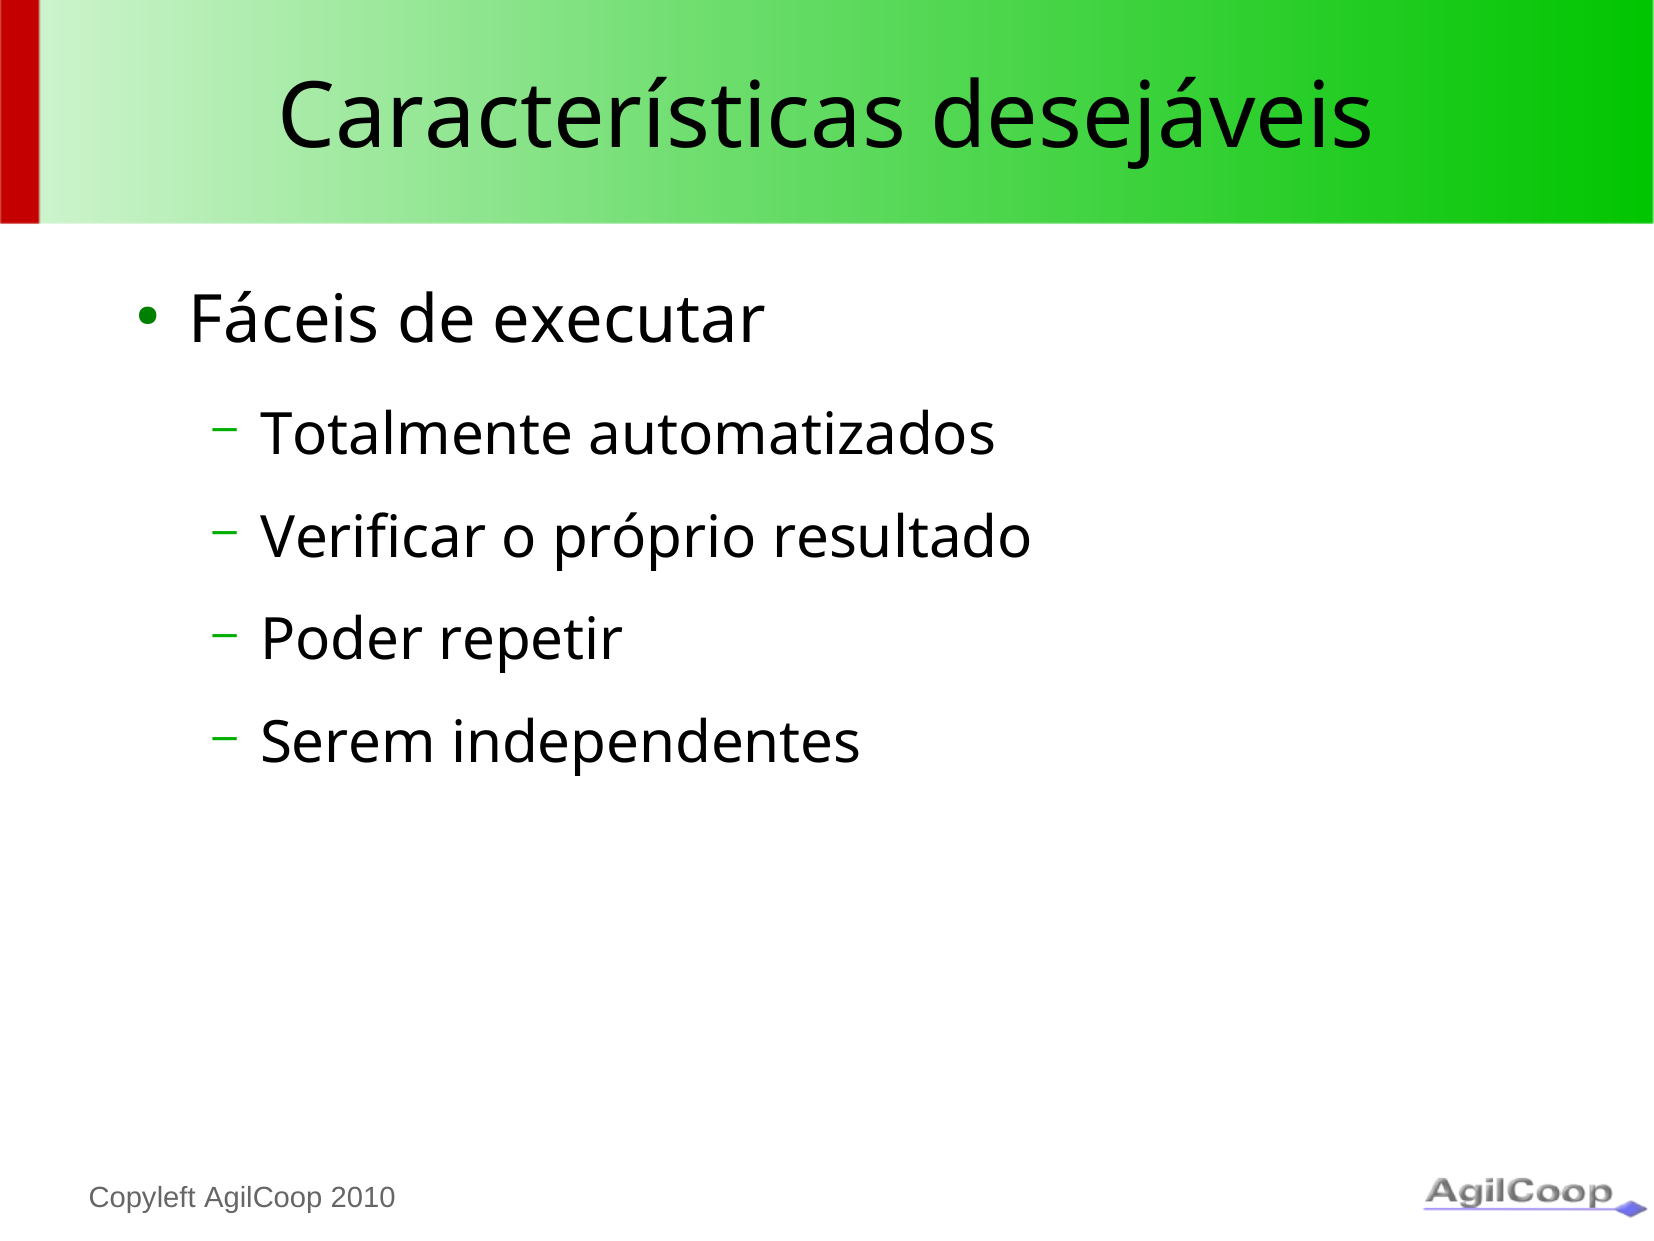

# Características desejáveis
Fáceis de executar
Totalmente automatizados
Verificar o próprio resultado
Poder repetir
Serem independentes
Copyleft AgilCoop 2010